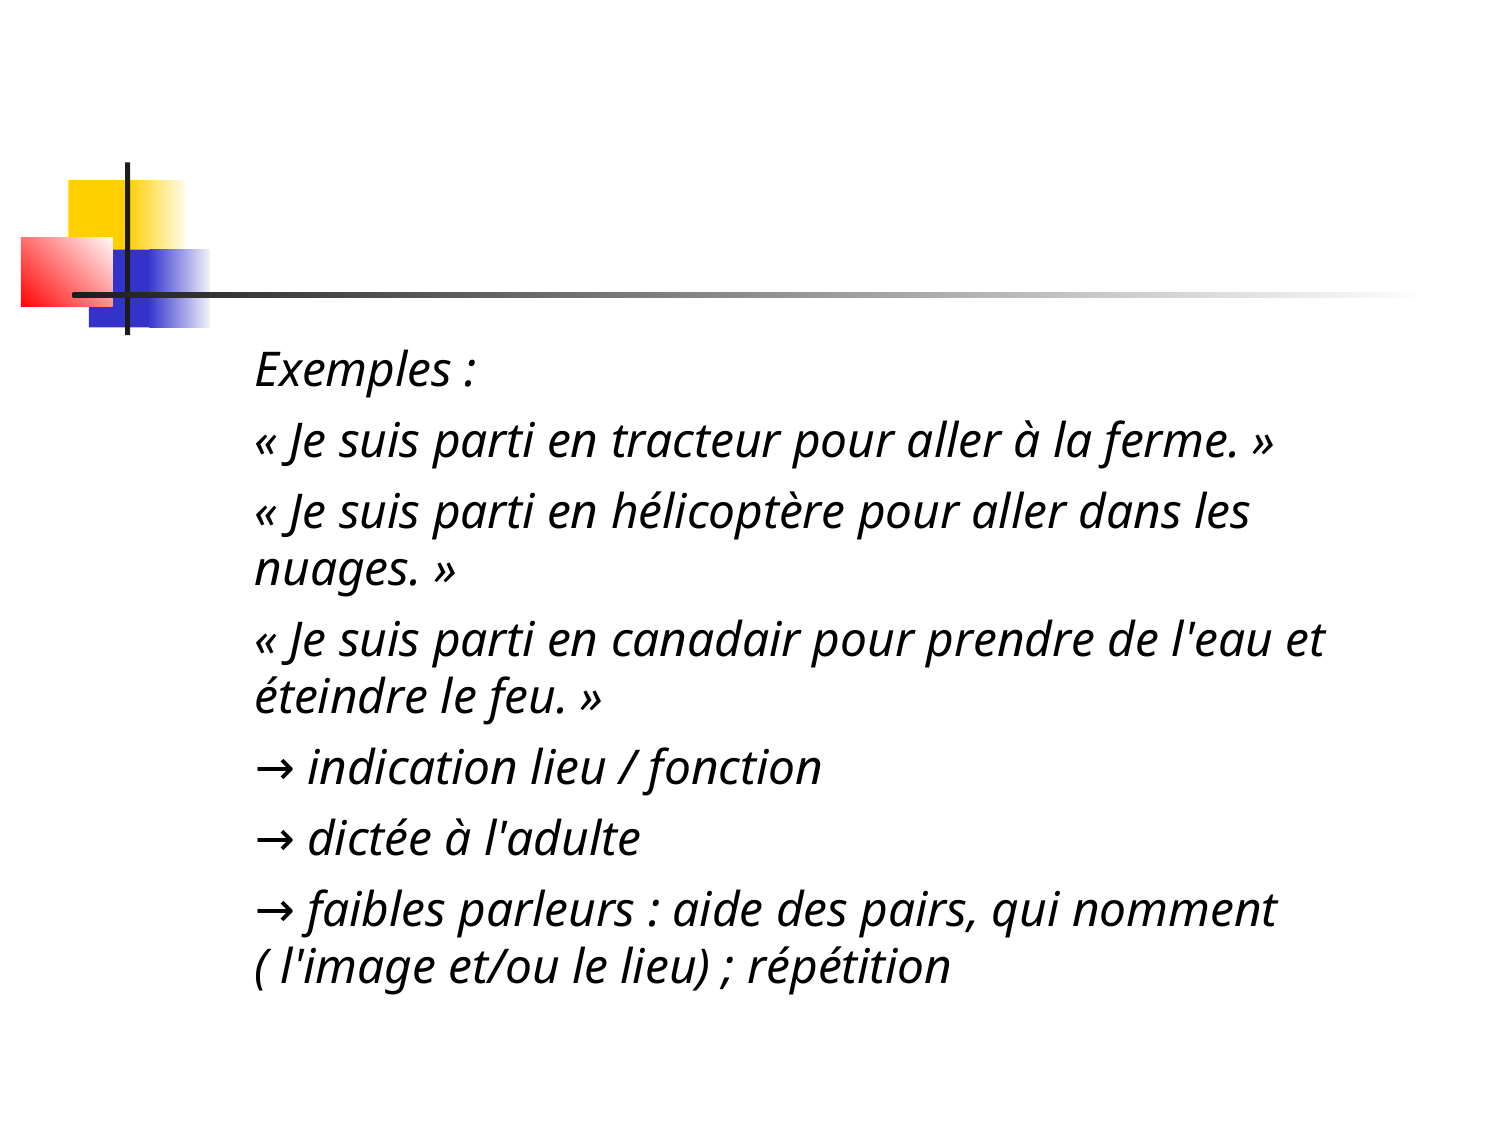

#
Exemples :
« Je suis parti en tracteur pour aller à la ferme. »
« Je suis parti en hélicoptère pour aller dans les nuages. »
« Je suis parti en canadair pour prendre de l'eau et éteindre le feu. »
→ indication lieu / fonction
→ dictée à l'adulte
→ faibles parleurs : aide des pairs, qui nomment ( l'image et/ou le lieu) ; répétition